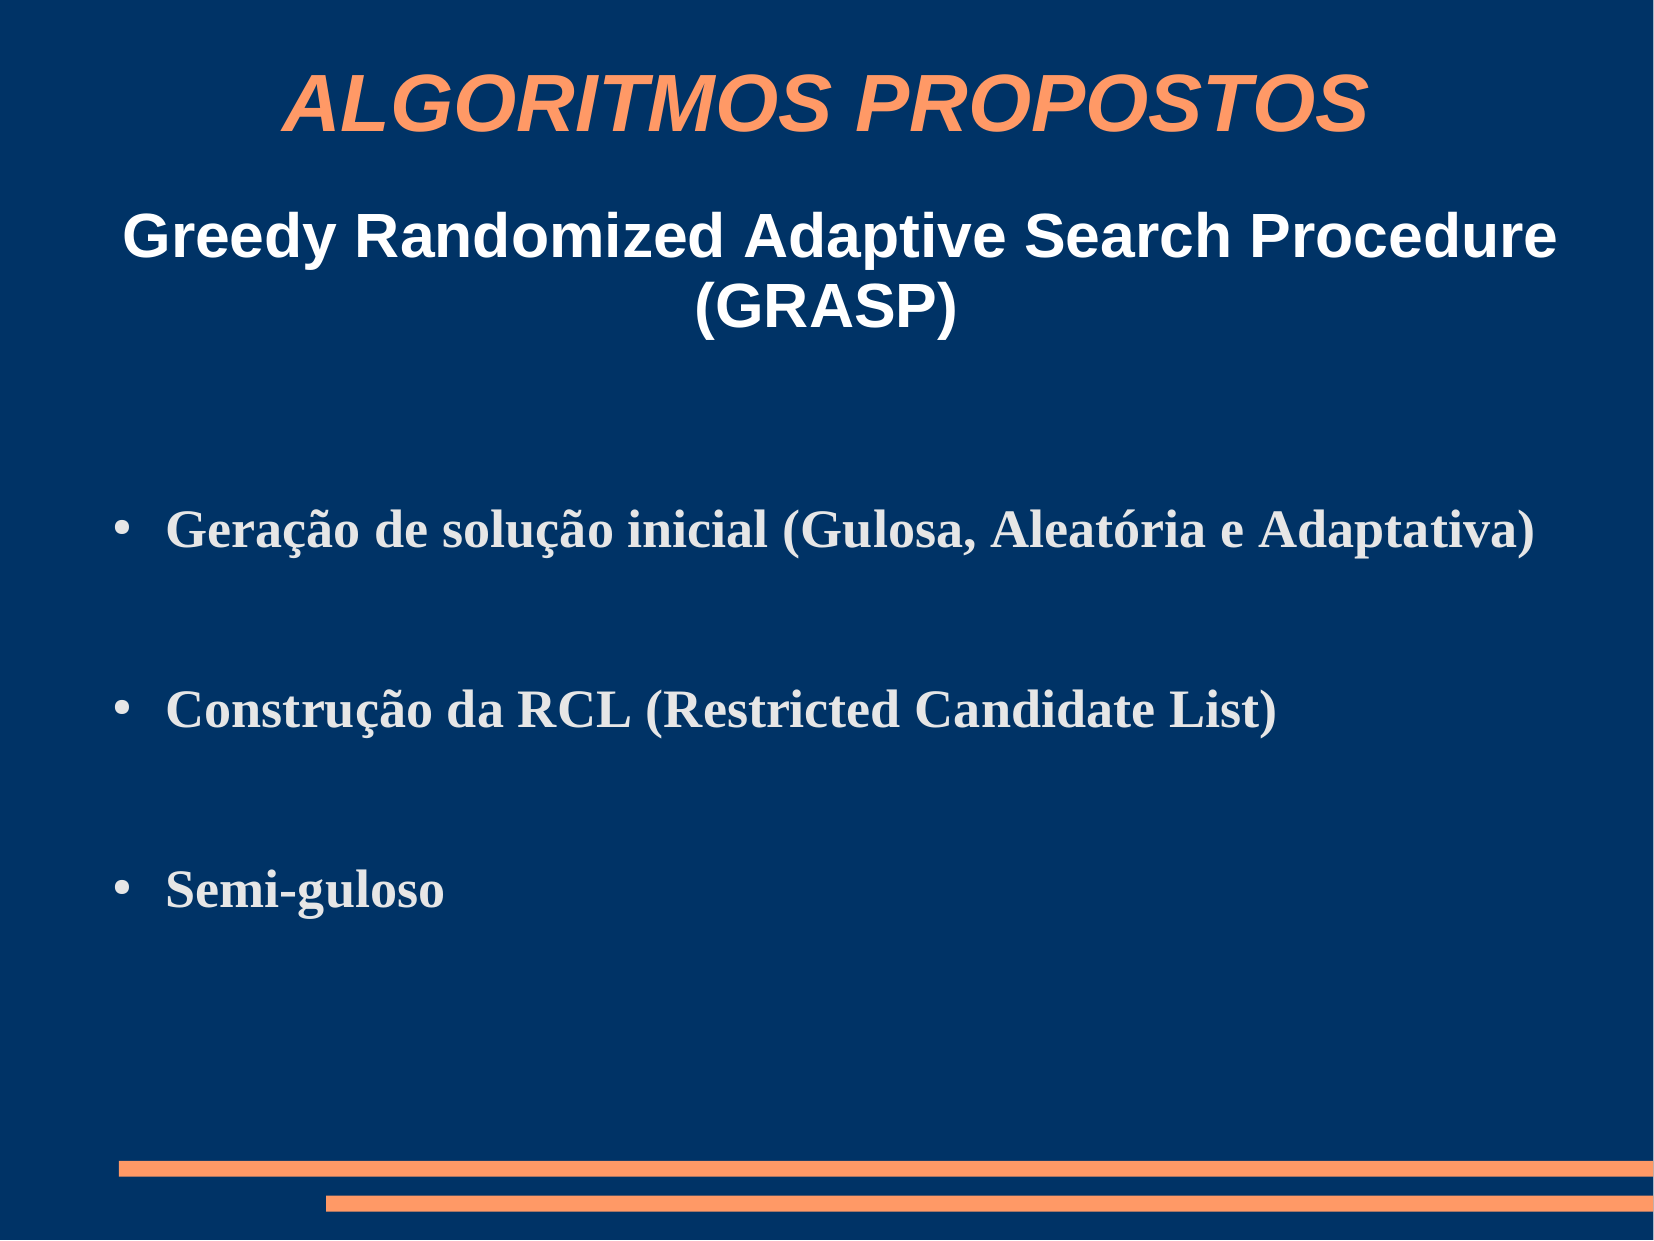

# ALGORITMOS PROPOSTOS
Greedy Randomized Adaptive Search Procedure (GRASP)
Geração de solução inicial (Gulosa, Aleatória e Adaptativa)
Construção da RCL (Restricted Candidate List)
Semi-guloso